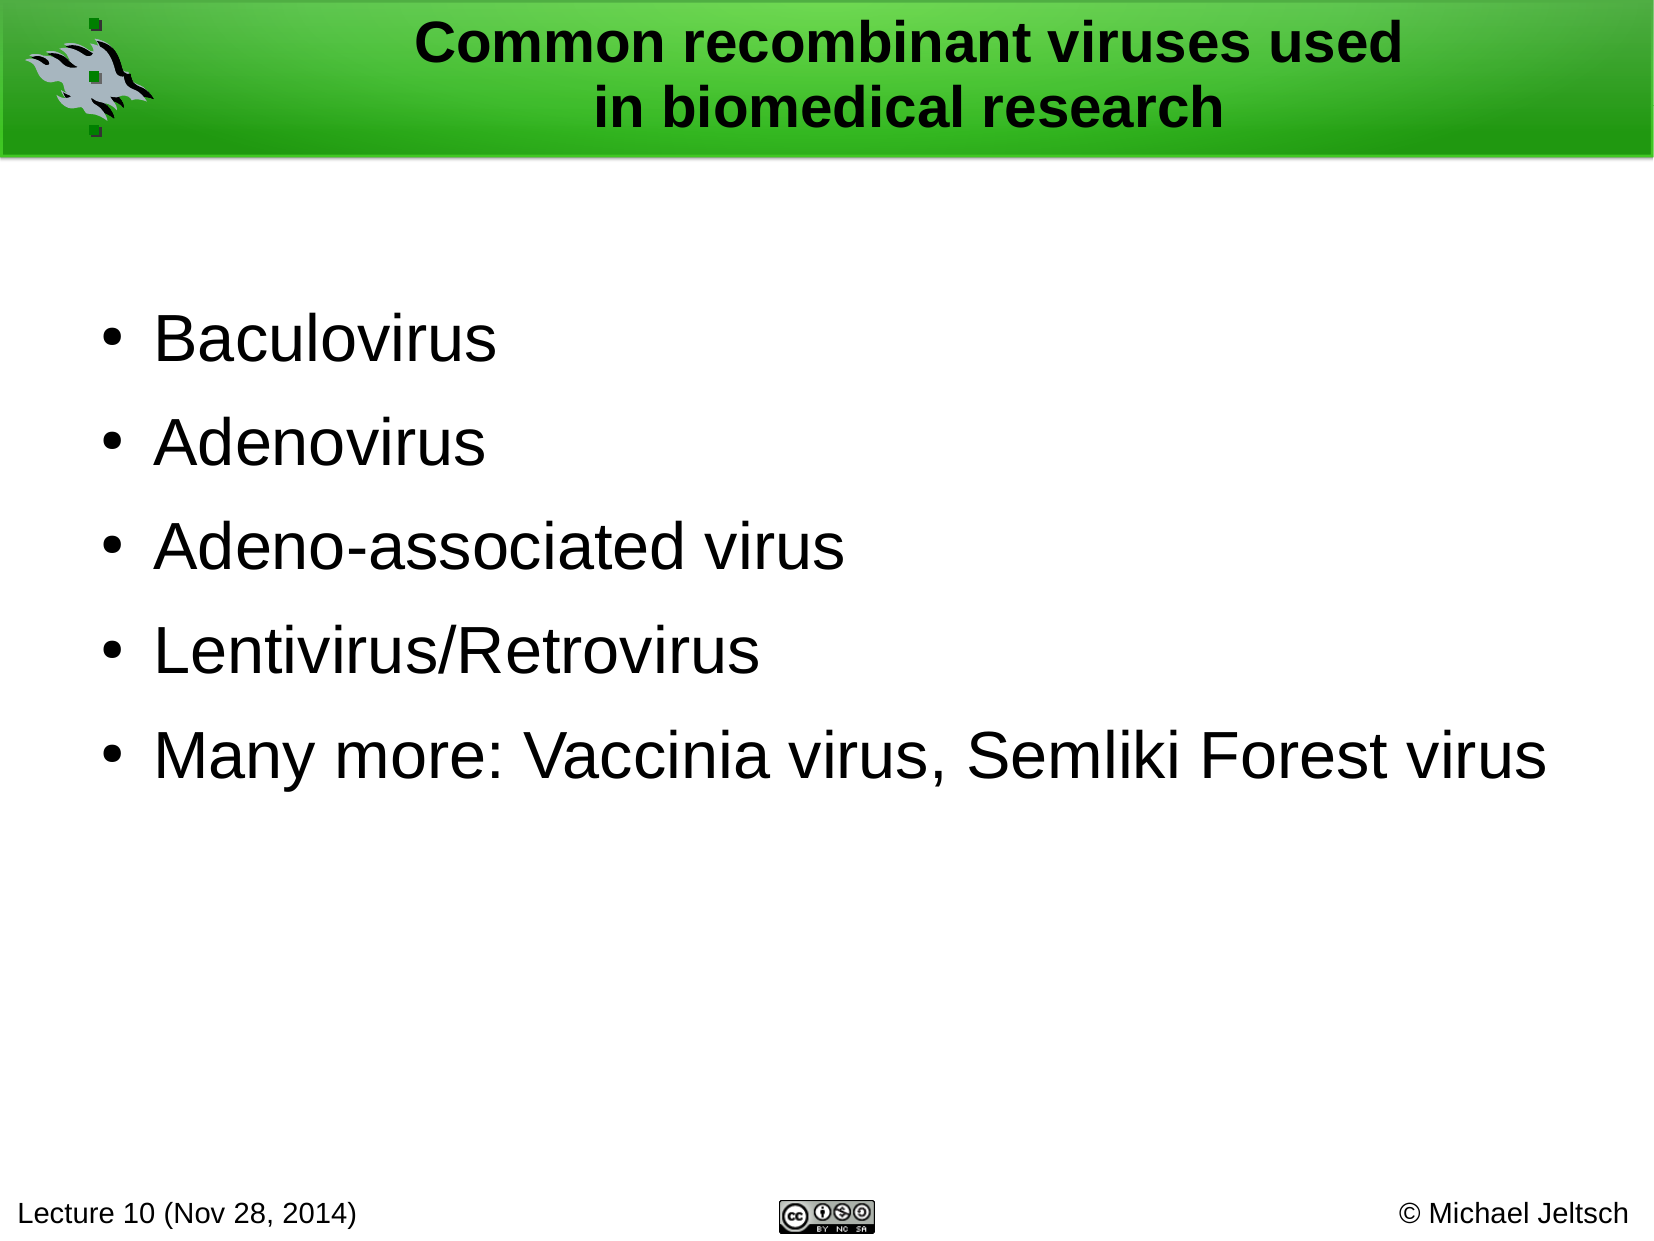

# Common recombinant viruses used in biomedical research
Baculovirus
Adenovirus
Adeno-associated virus
Lentivirus/Retrovirus
Many more: Vaccinia virus, Semliki Forest virus